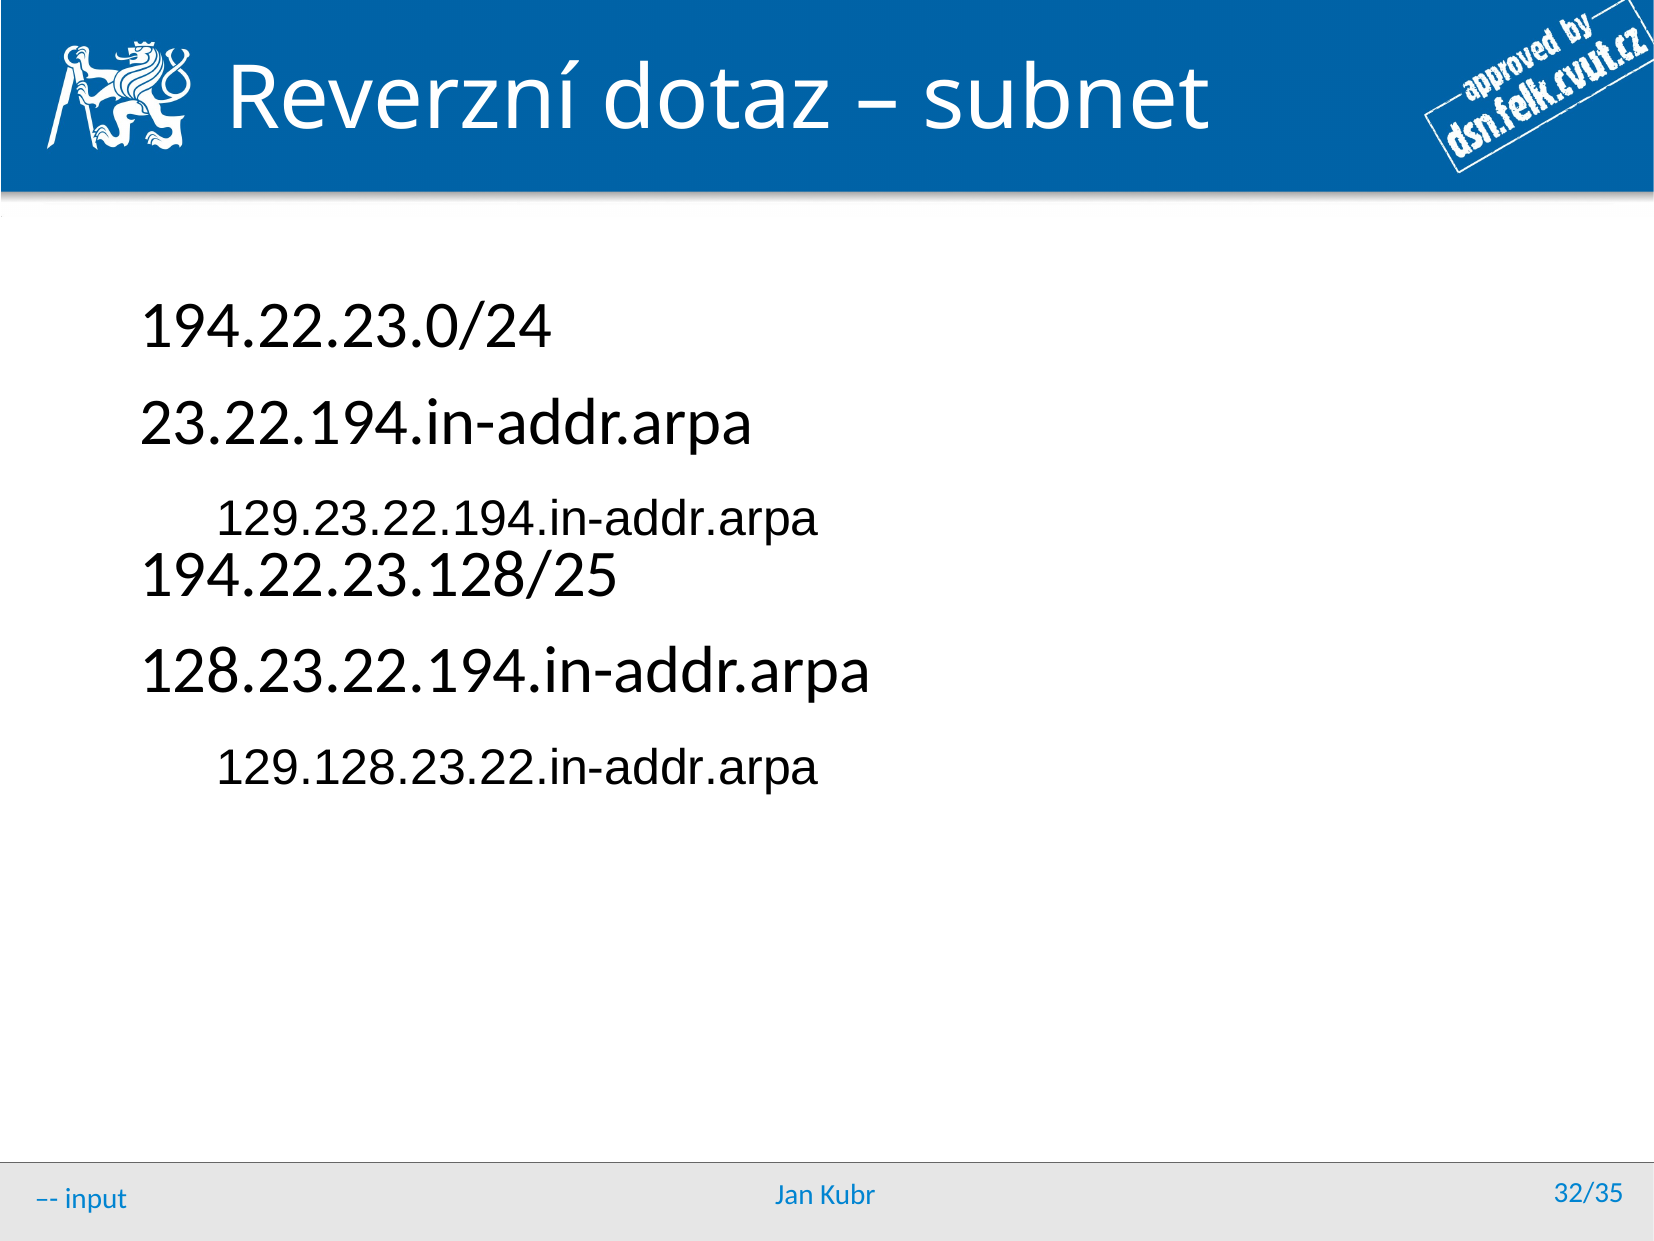

# Reverzní dotaz – subnet
194.22.23.0/24
23.22.194.in-addr.arpa
129.23.22.194.in-addr.arpa
194.22.23.128/25
128.23.22.194.in-addr.arpa
129.128.23.22.in-addr.arpa
32
Jan Kubr
02/2006